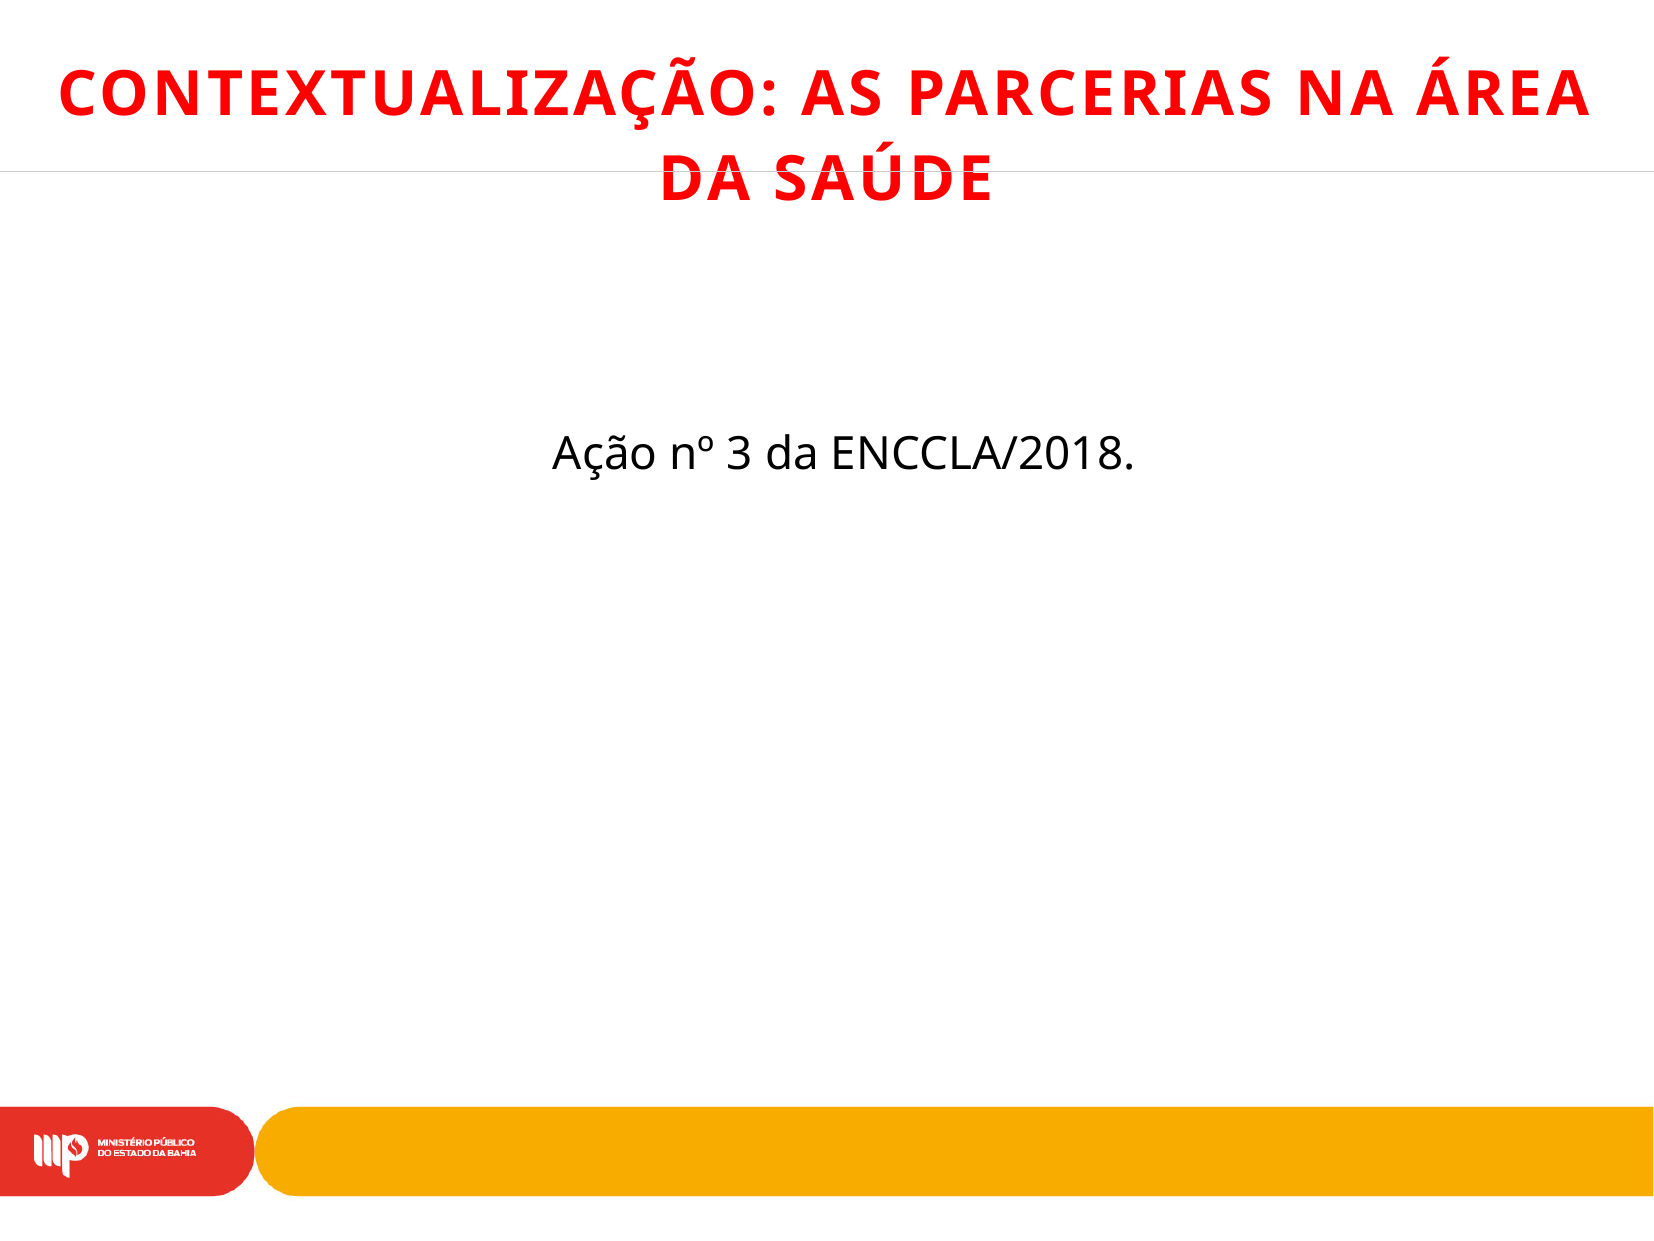

CONTEXTUALIZAÇÃO: AS PARCERIAS NA ÁREA DA SAÚDE
Ação nº 3 da ENCCLA/2018.